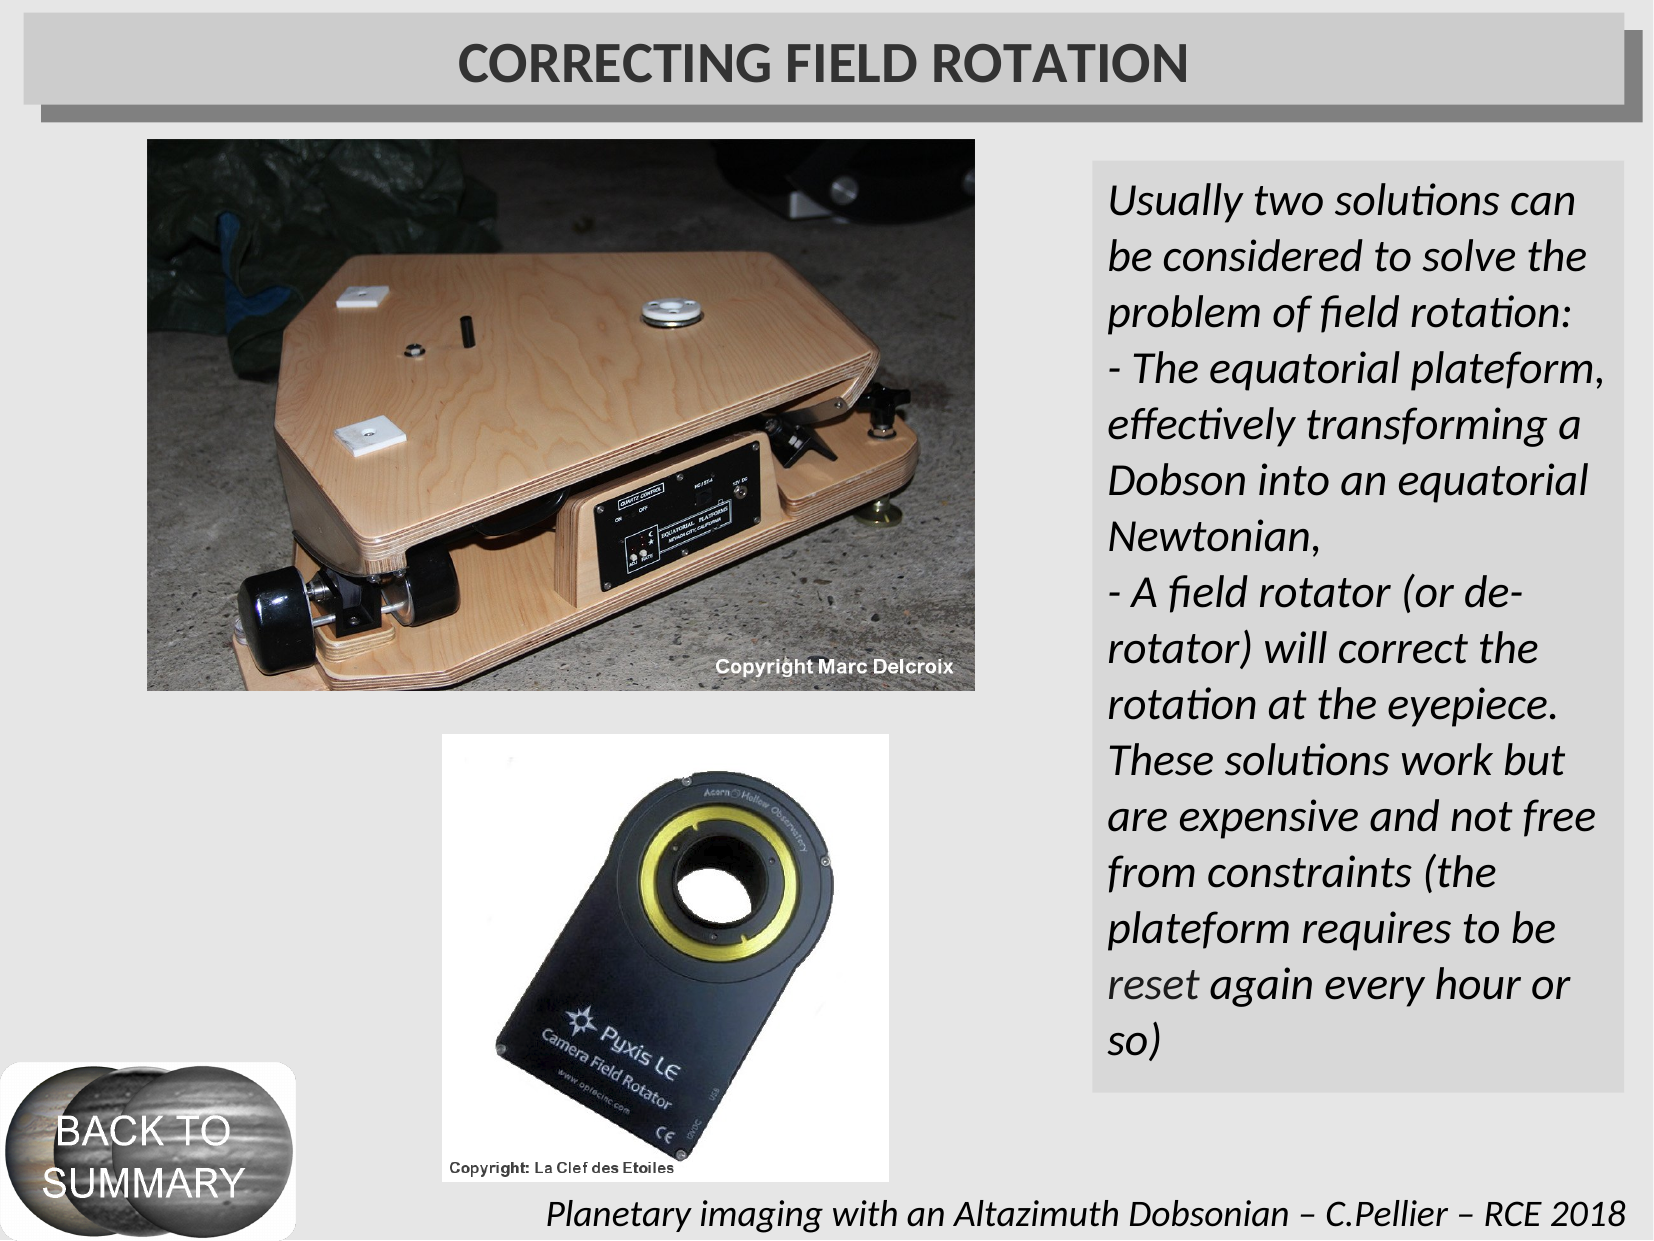

CORRECTING FIELD ROTATION
Usually two solutions can be considered to solve the problem of field rotation:
- The equatorial plateform, effectively transforming a Dobson into an equatorial Newtonian,
- A field rotator (or de-rotator) will correct the rotation at the eyepiece.
These solutions work but are expensive and not free from constraints (the plateform requires to be reset again every hour or so)
Planetary imaging with an Altazimuth Dobsonian – C.Pellier – RCE 2018